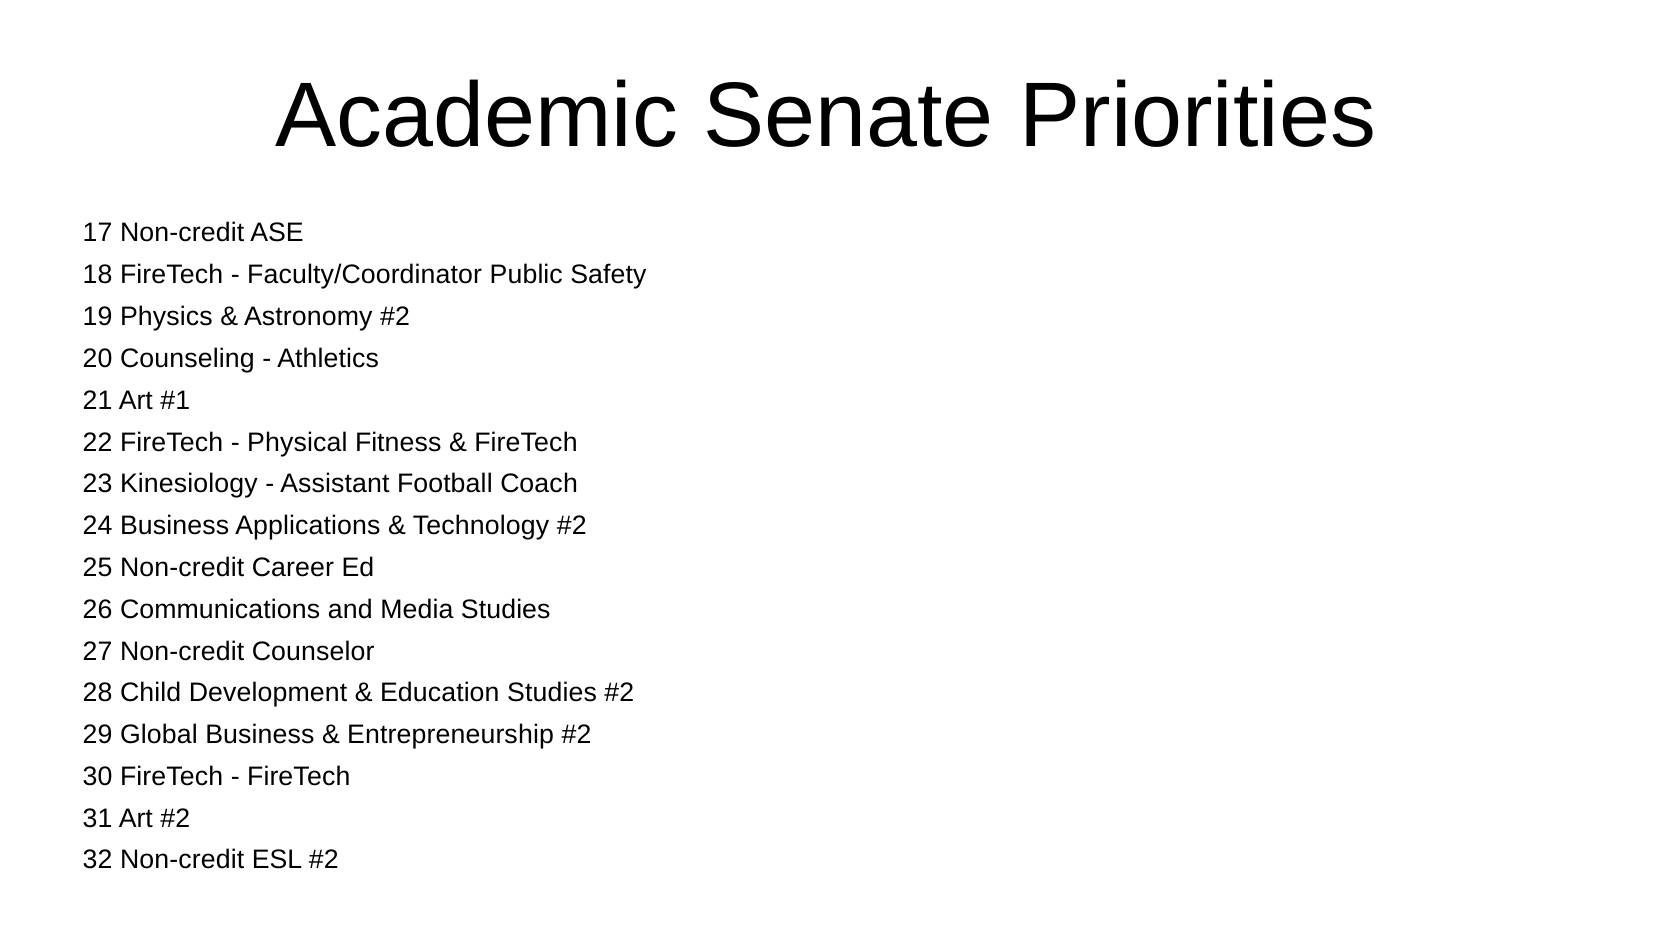

Academic Senate Priorities
# 17 Non-credit ASE
18 FireTech - Faculty/Coordinator Public Safety
19 Physics & Astronomy #2
20 Counseling - Athletics
21 Art #1
22 FireTech - Physical Fitness & FireTech
23 Kinesiology - Assistant Football Coach
24 Business Applications & Technology #2
25 Non-credit Career Ed
26 Communications and Media Studies
27 Non-credit Counselor
28 Child Development & Education Studies #2
29 Global Business & Entrepreneurship #2
30 FireTech - FireTech
31 Art #2
32 Non-credit ESL #2